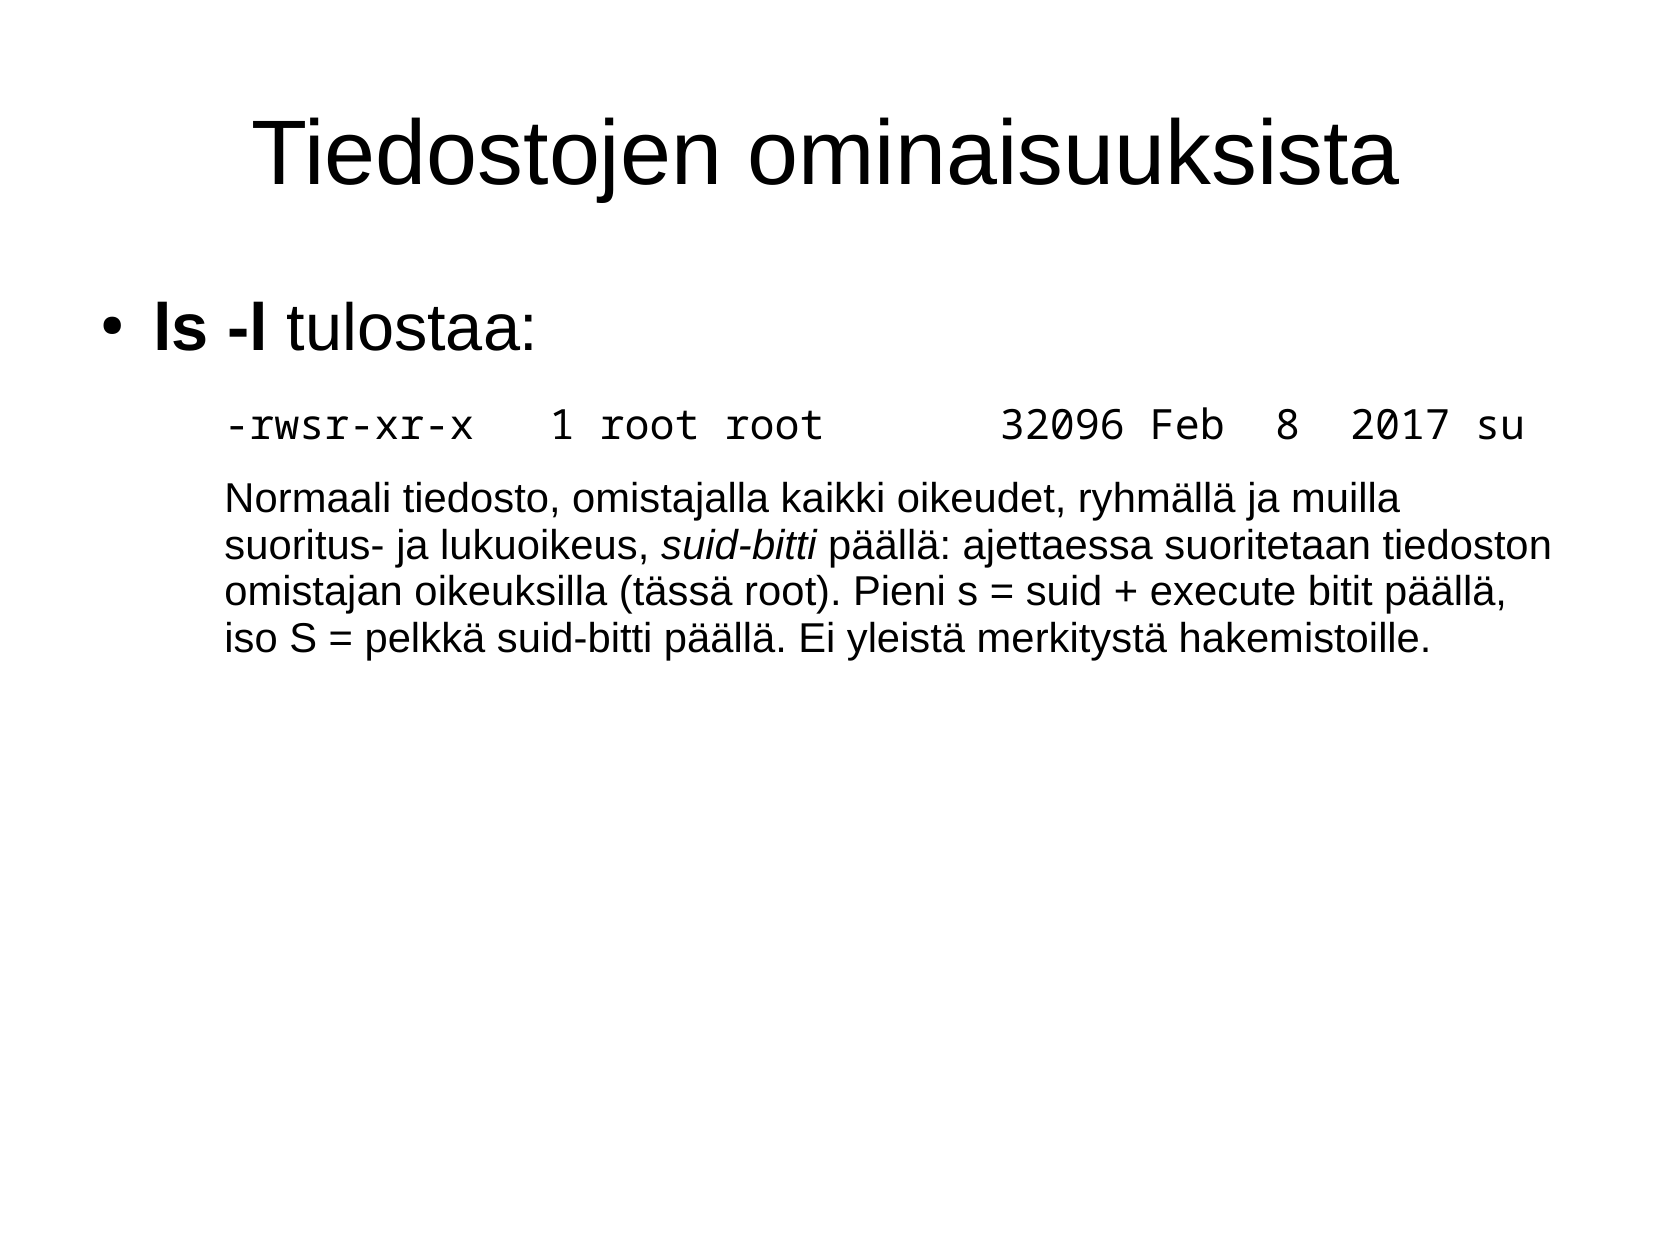

# Tiedostojen ominaisuuksista
ls -l tulostaa:
-rwsr-xr-x 1 root root 32096 Feb 8 2017 su
Normaali tiedosto, omistajalla kaikki oikeudet, ryhmällä ja muilla suoritus- ja lukuoikeus, suid-bitti päällä: ajettaessa suoritetaan tiedoston omistajan oikeuksilla (tässä root). Pieni s = suid + execute bitit päällä, iso S = pelkkä suid-bitti päällä. Ei yleistä merkitystä hakemistoille.